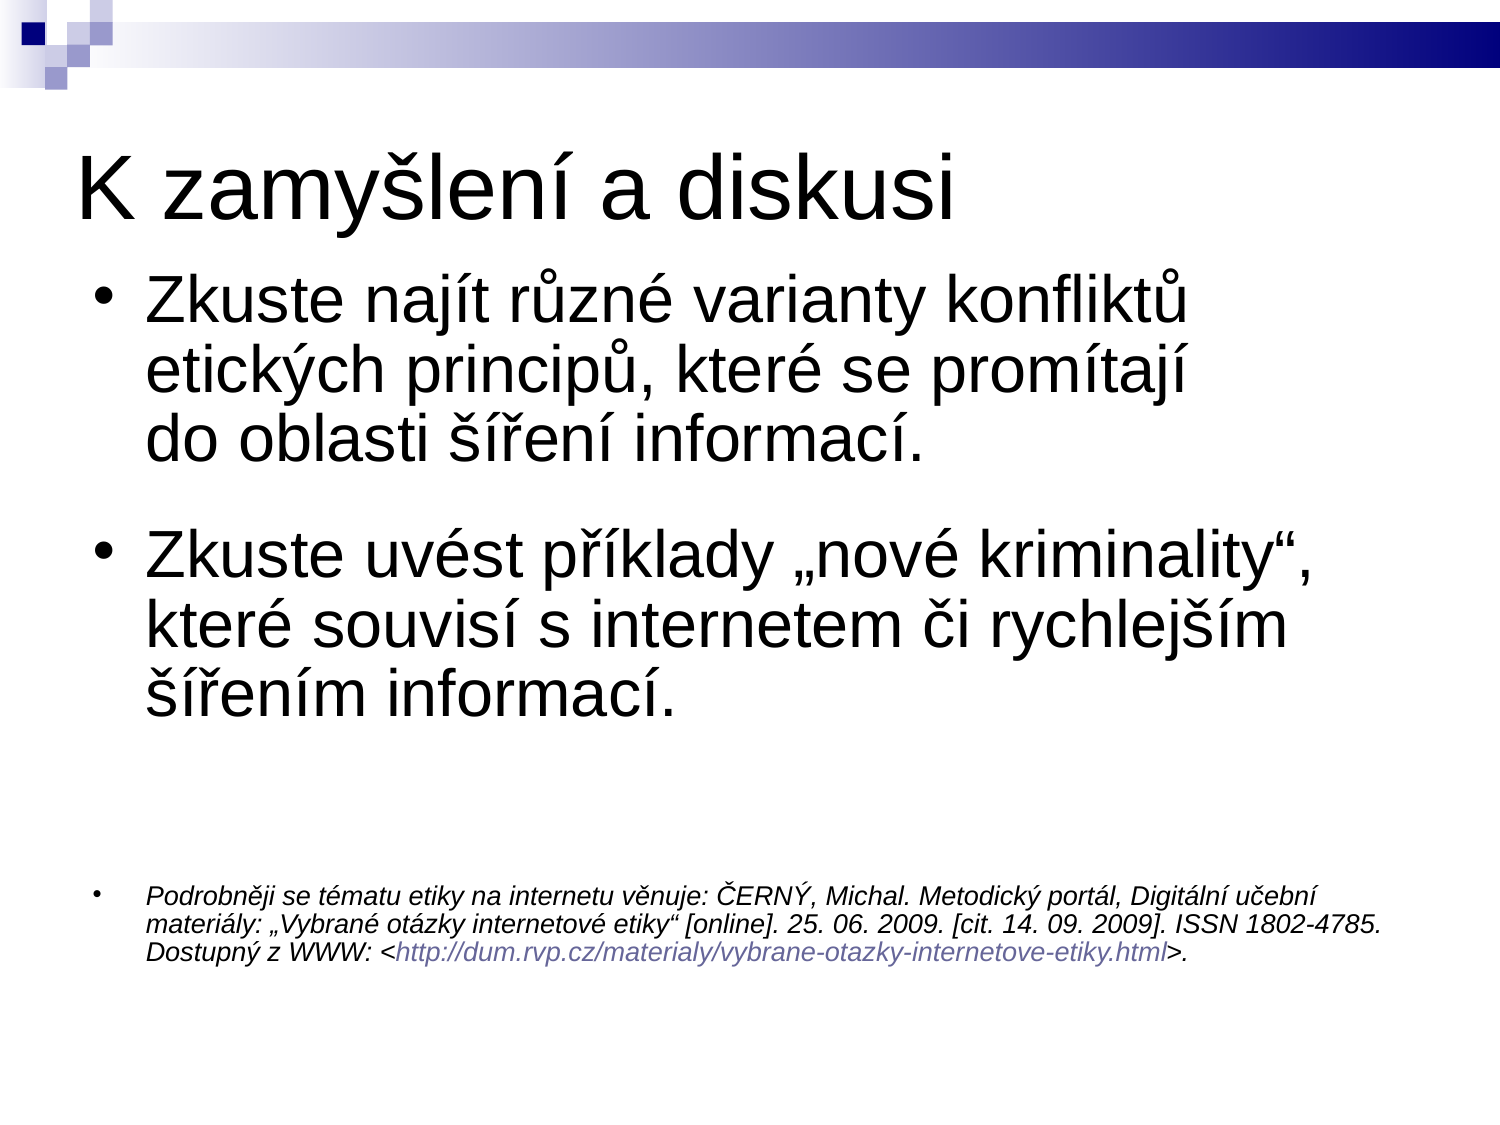

# K zamyšlení a diskusi
Zkuste najít různé varianty konfliktů etických principů, které se promítají
do oblasti šíření informací.
Zkuste uvést příklady „nové kriminality“, které souvisí s internetem či rychlejším šířením informací.
Podrobněji se tématu etiky na internetu věnuje: ČERNÝ, Michal. Metodický portál, Digitální učební materiály: „Vybrané otázky internetové etiky“ [online]. 25. 06. 2009. [cit. 14. 09. 2009]. ISSN 1802-4785. Dostupný z WWW: <http://dum.rvp.cz/materialy/vybrane-otazky-internetove-etiky.html>.